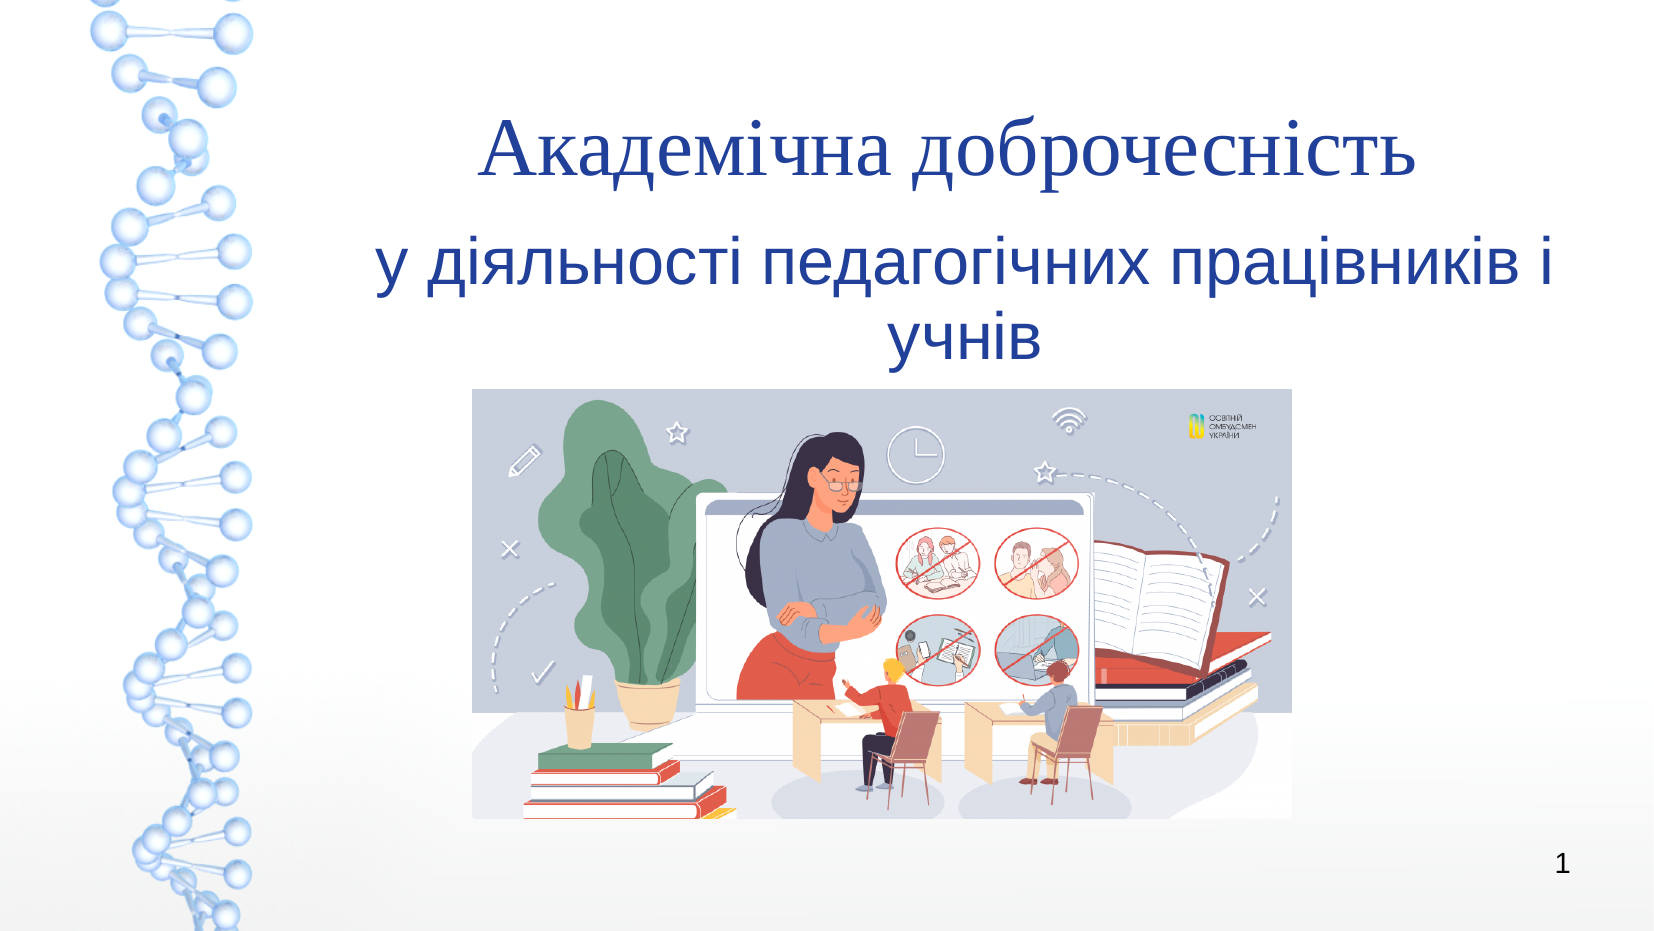

# Академічна доброчесність
у діяльності педагогічних працівників і учнів
1